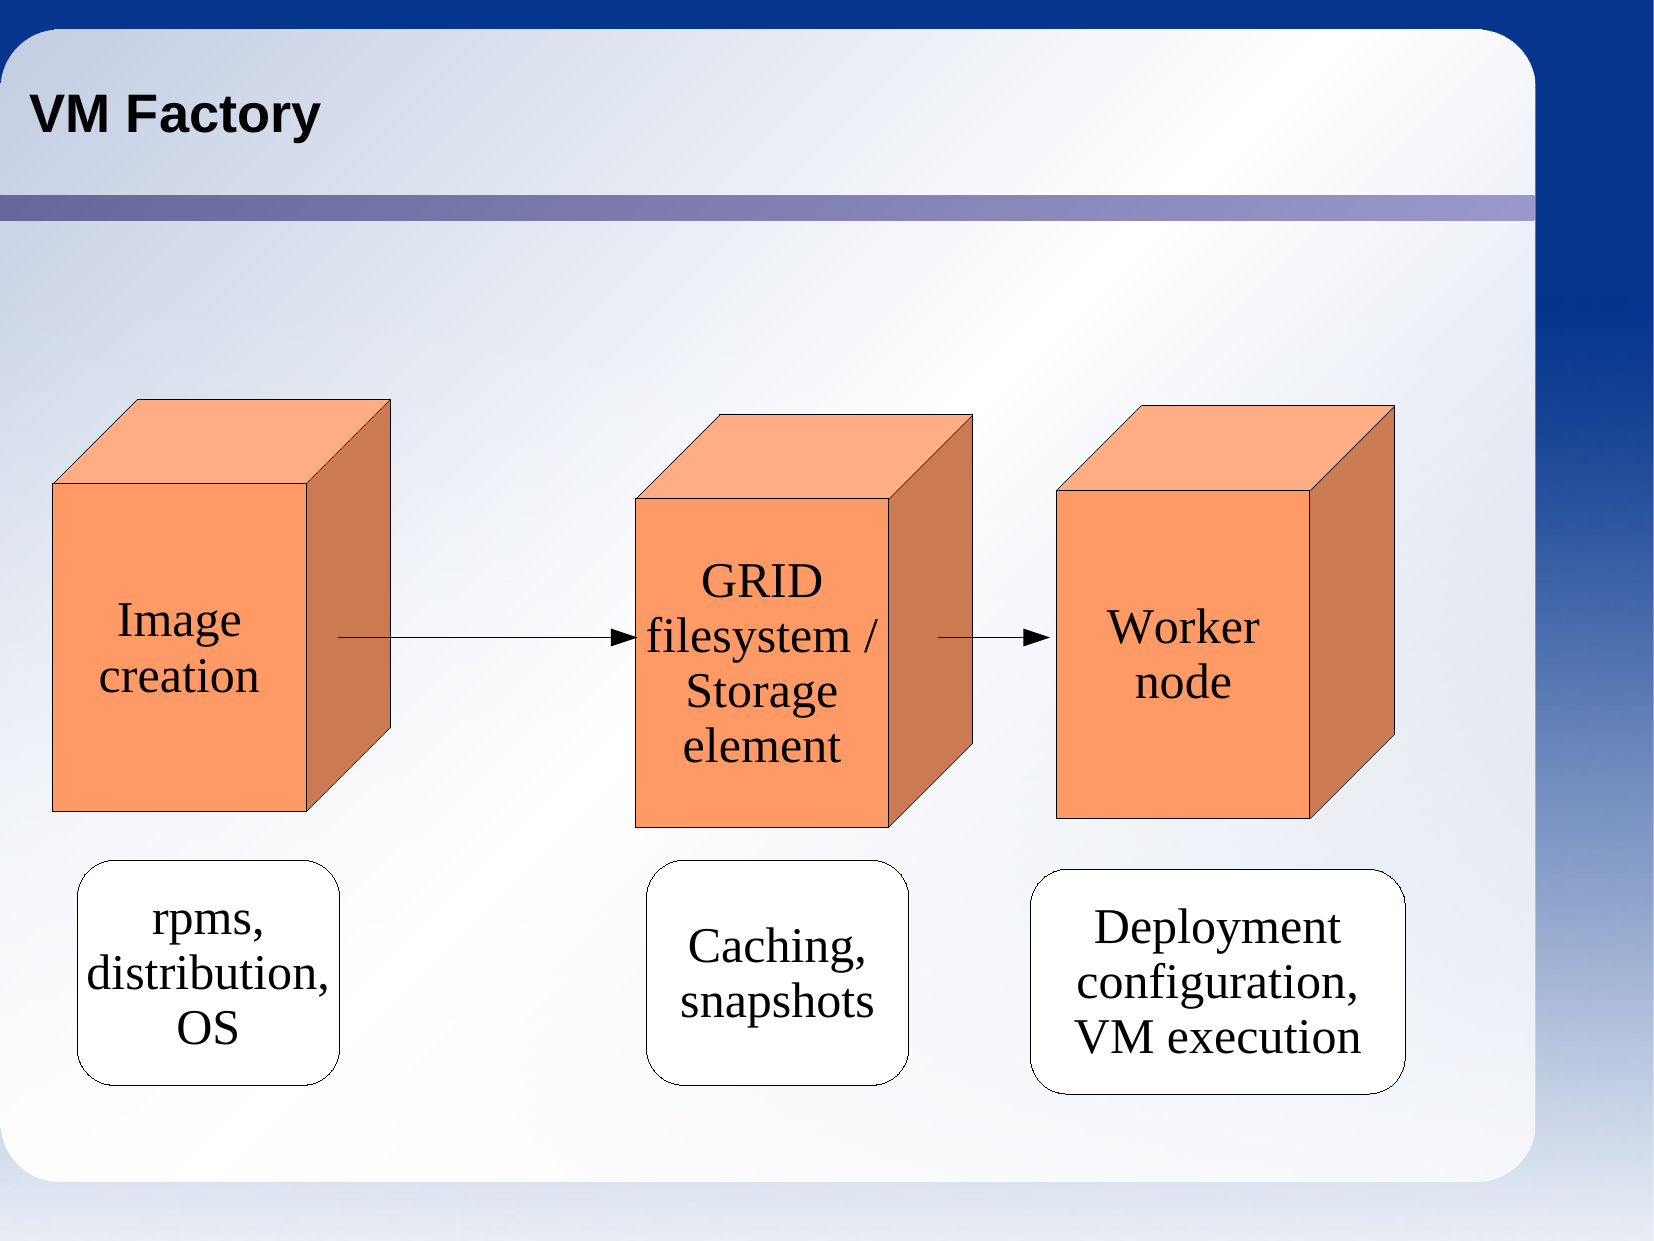

# VM Factory
Image
creation
Worker
node
GRID
filesystem /
Storage
element
rpms,
distribution,
OS
Caching,
snapshots
Deployment
configuration,
VM execution